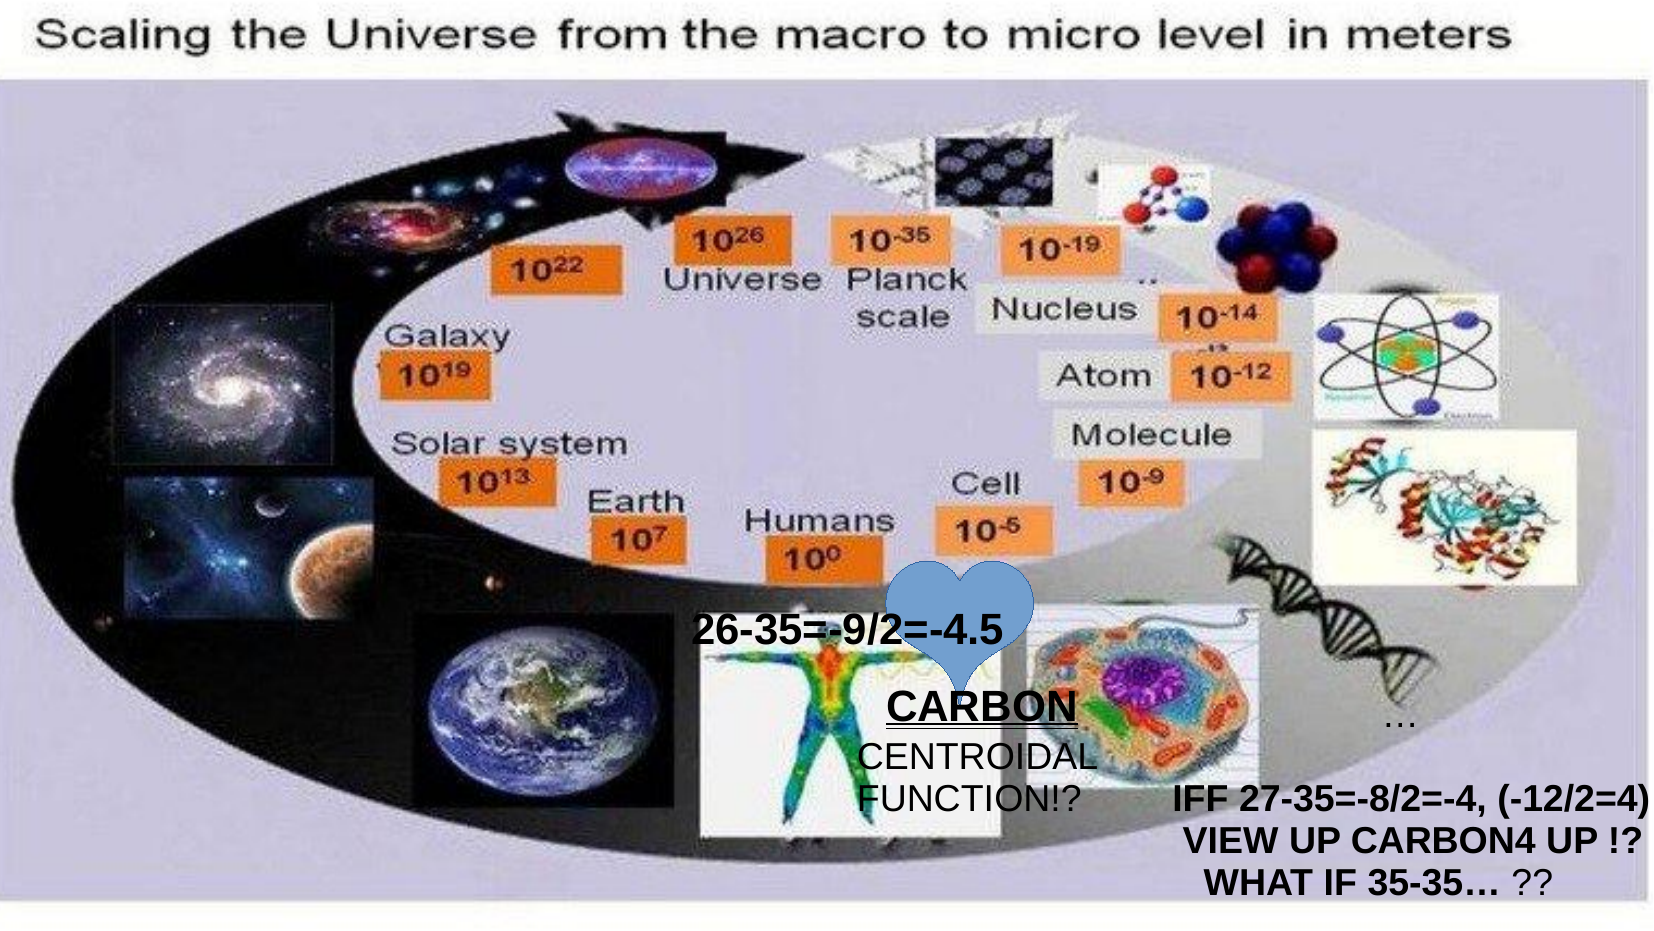

#
26-35=-9/2=-4.5
CARBON
 CENTROIDAL
FUNCTION!?
 …
IFF 27-35=-8/2=-4, (-12/2=4)
 VIEW UP CARBON4 UP !? WHAT IF 35-35… ??